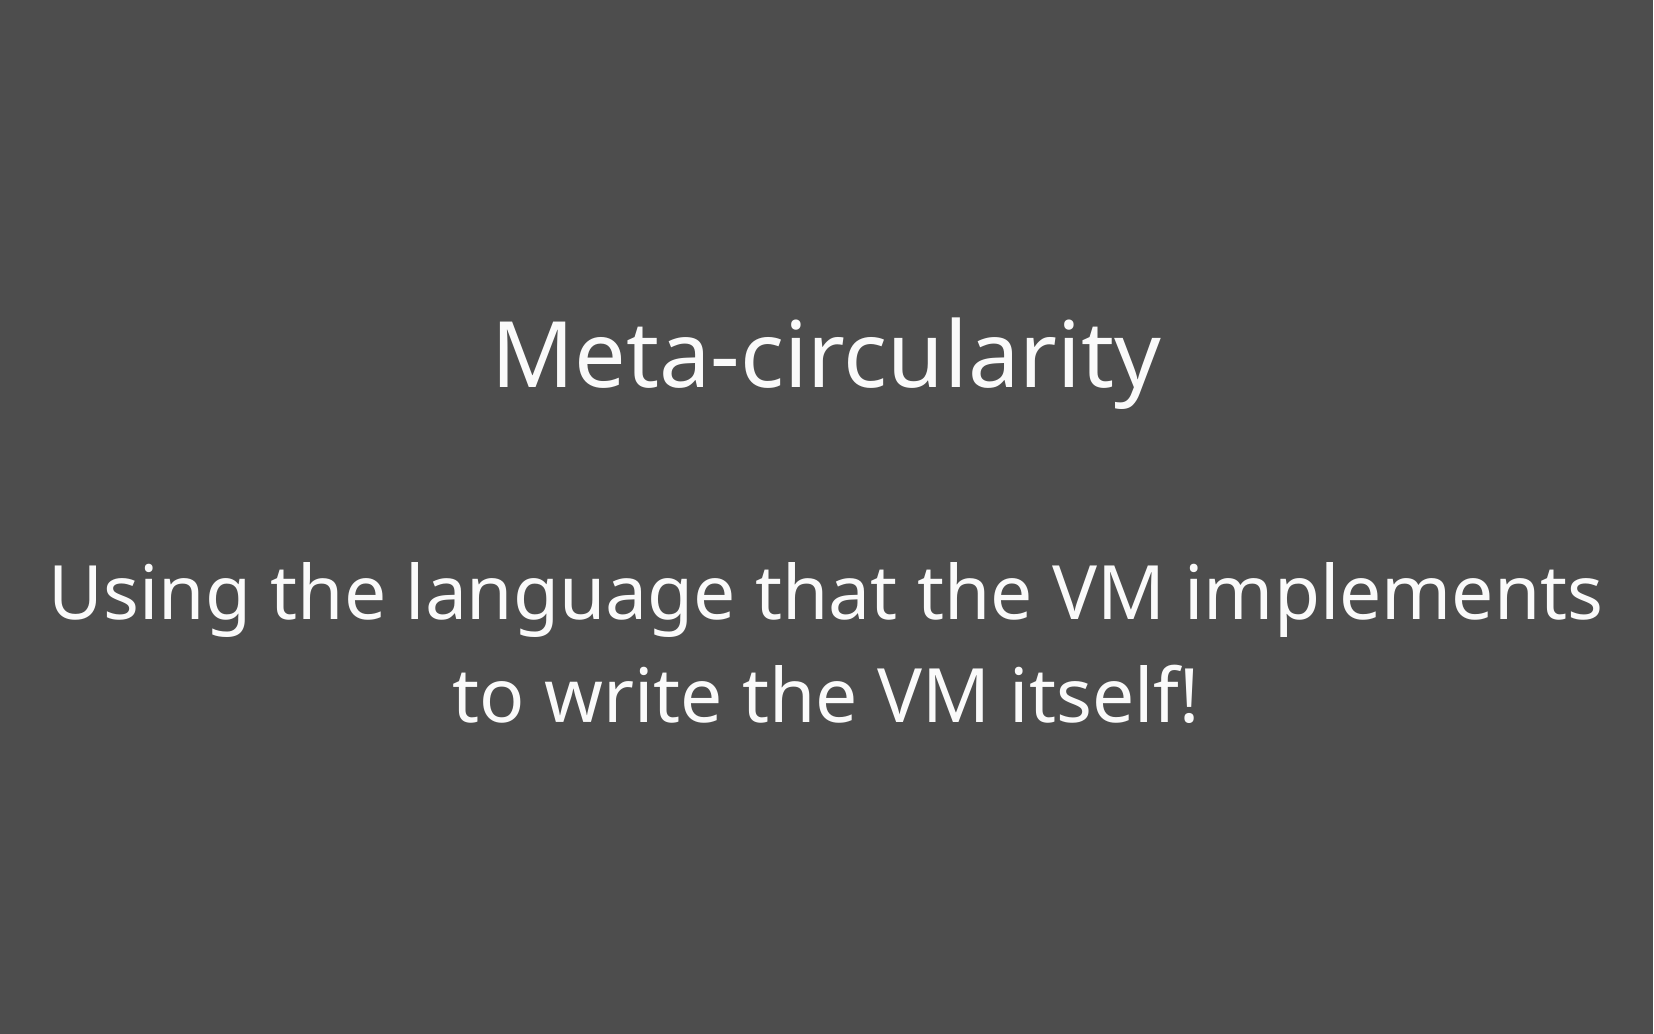

# Meta-circularity Using the language that the VM implements to write the VM itself!